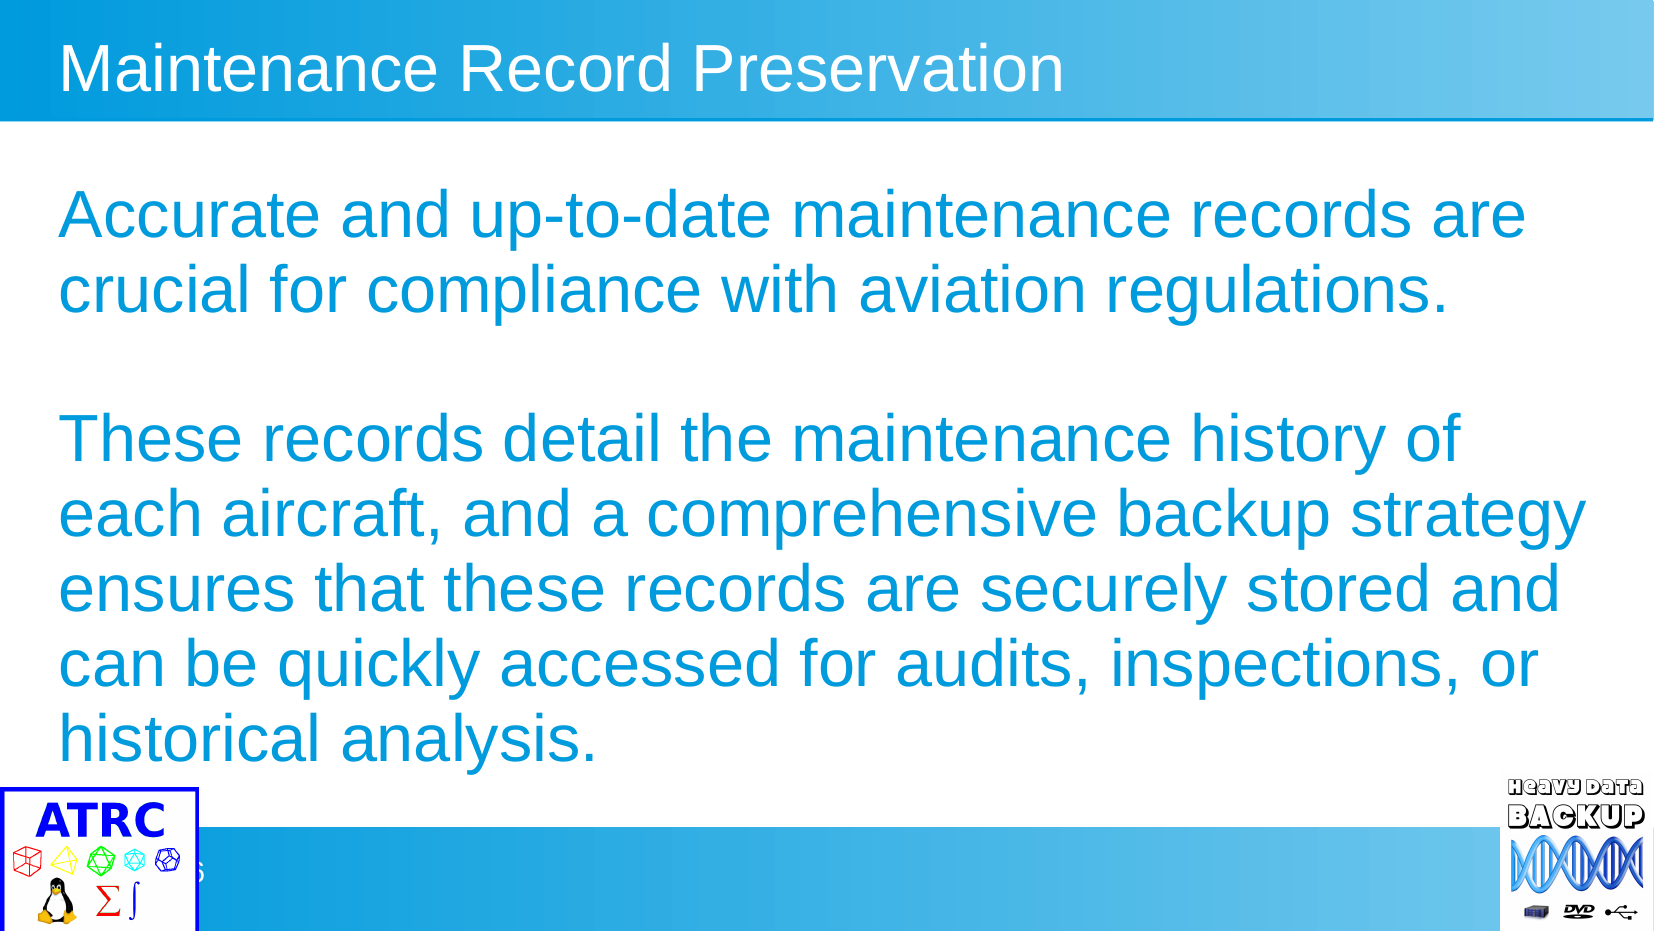

# Maintenance Record Preservation
Accurate and up-to-date maintenance records are crucial for compliance with aviation regulations.
These records detail the maintenance history of each aircraft, and a comprehensive backup strategy ensures that these records are securely stored and can be quickly accessed for audits, inspections, or historical analysis.
30